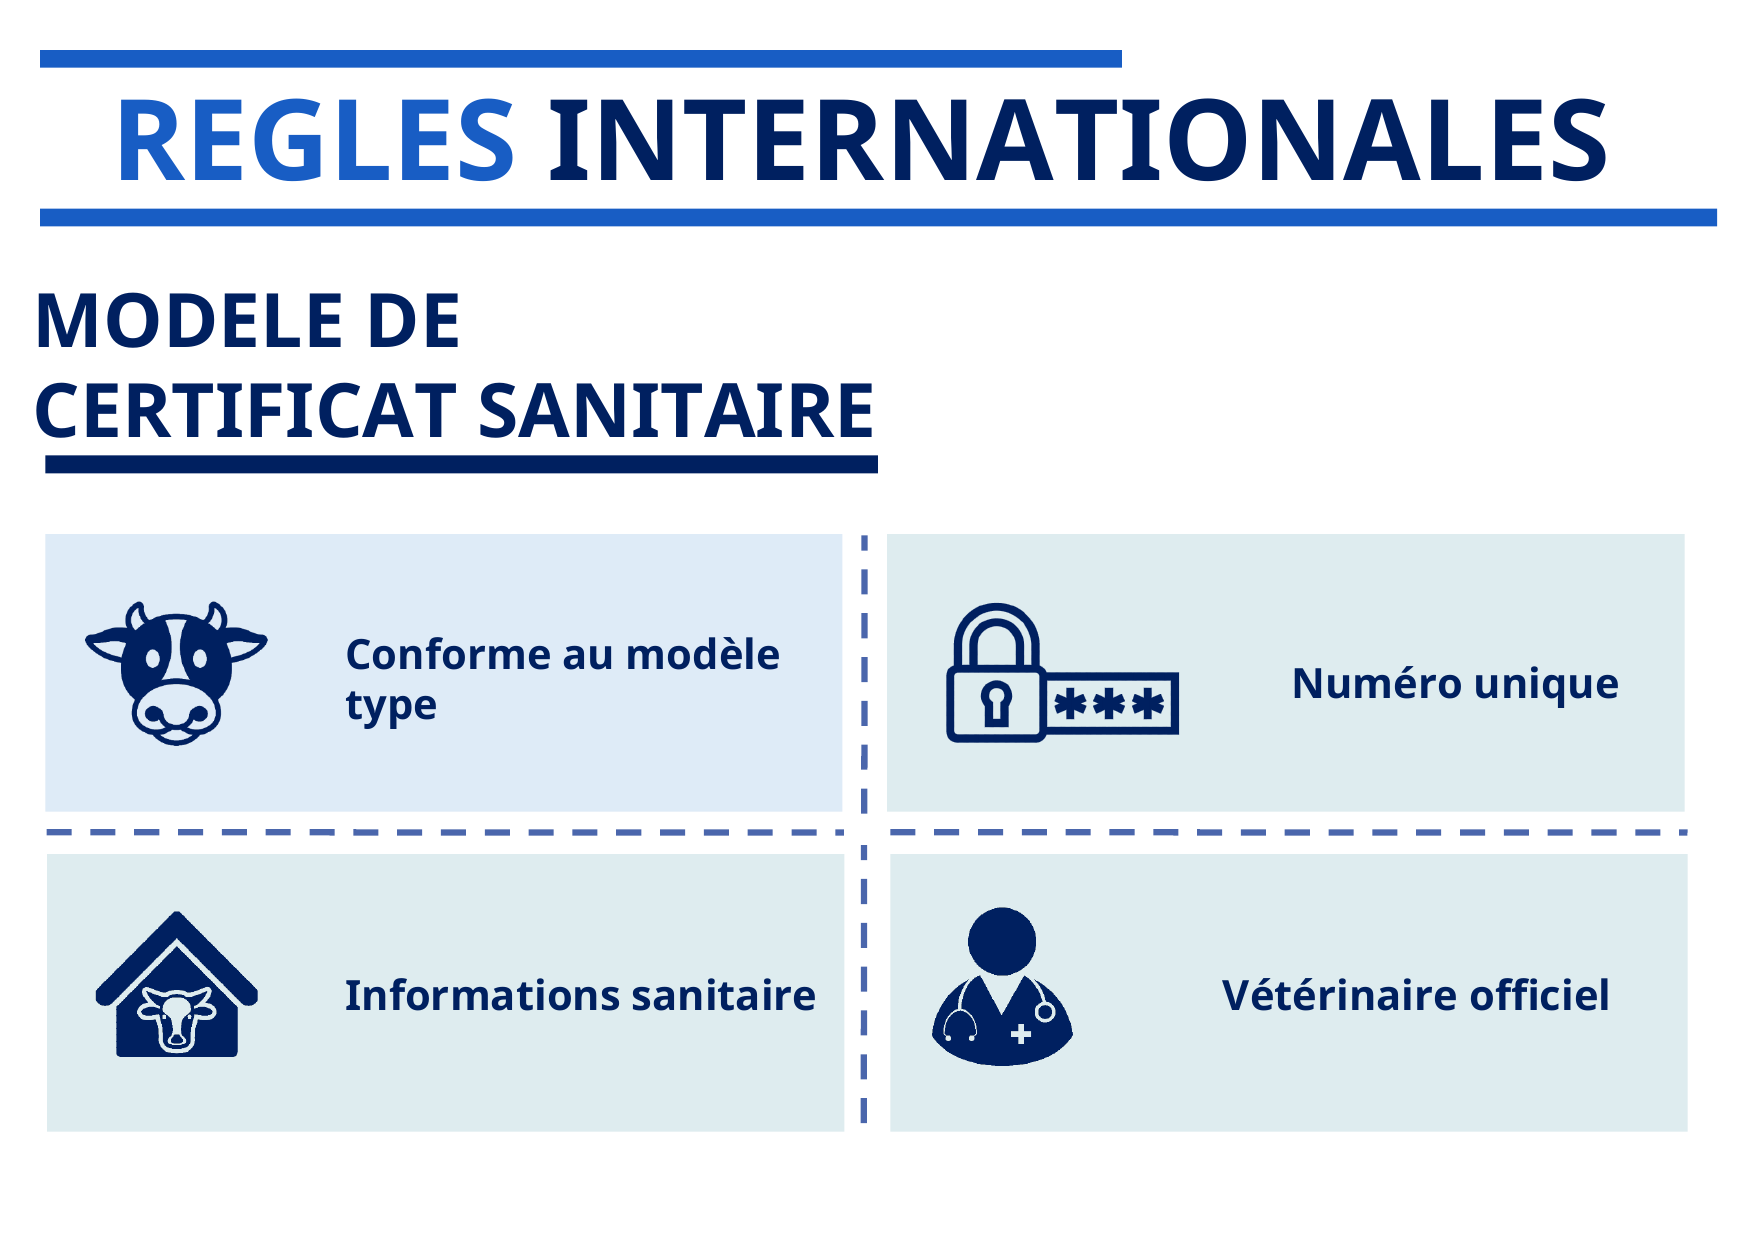

REGLES INTERNATIONALES
MODELE DE
CERTIFICAT SANITAIRE
Conforme au modèle type
Numéro unique
Informations sanitaire
Vétérinaire officiel